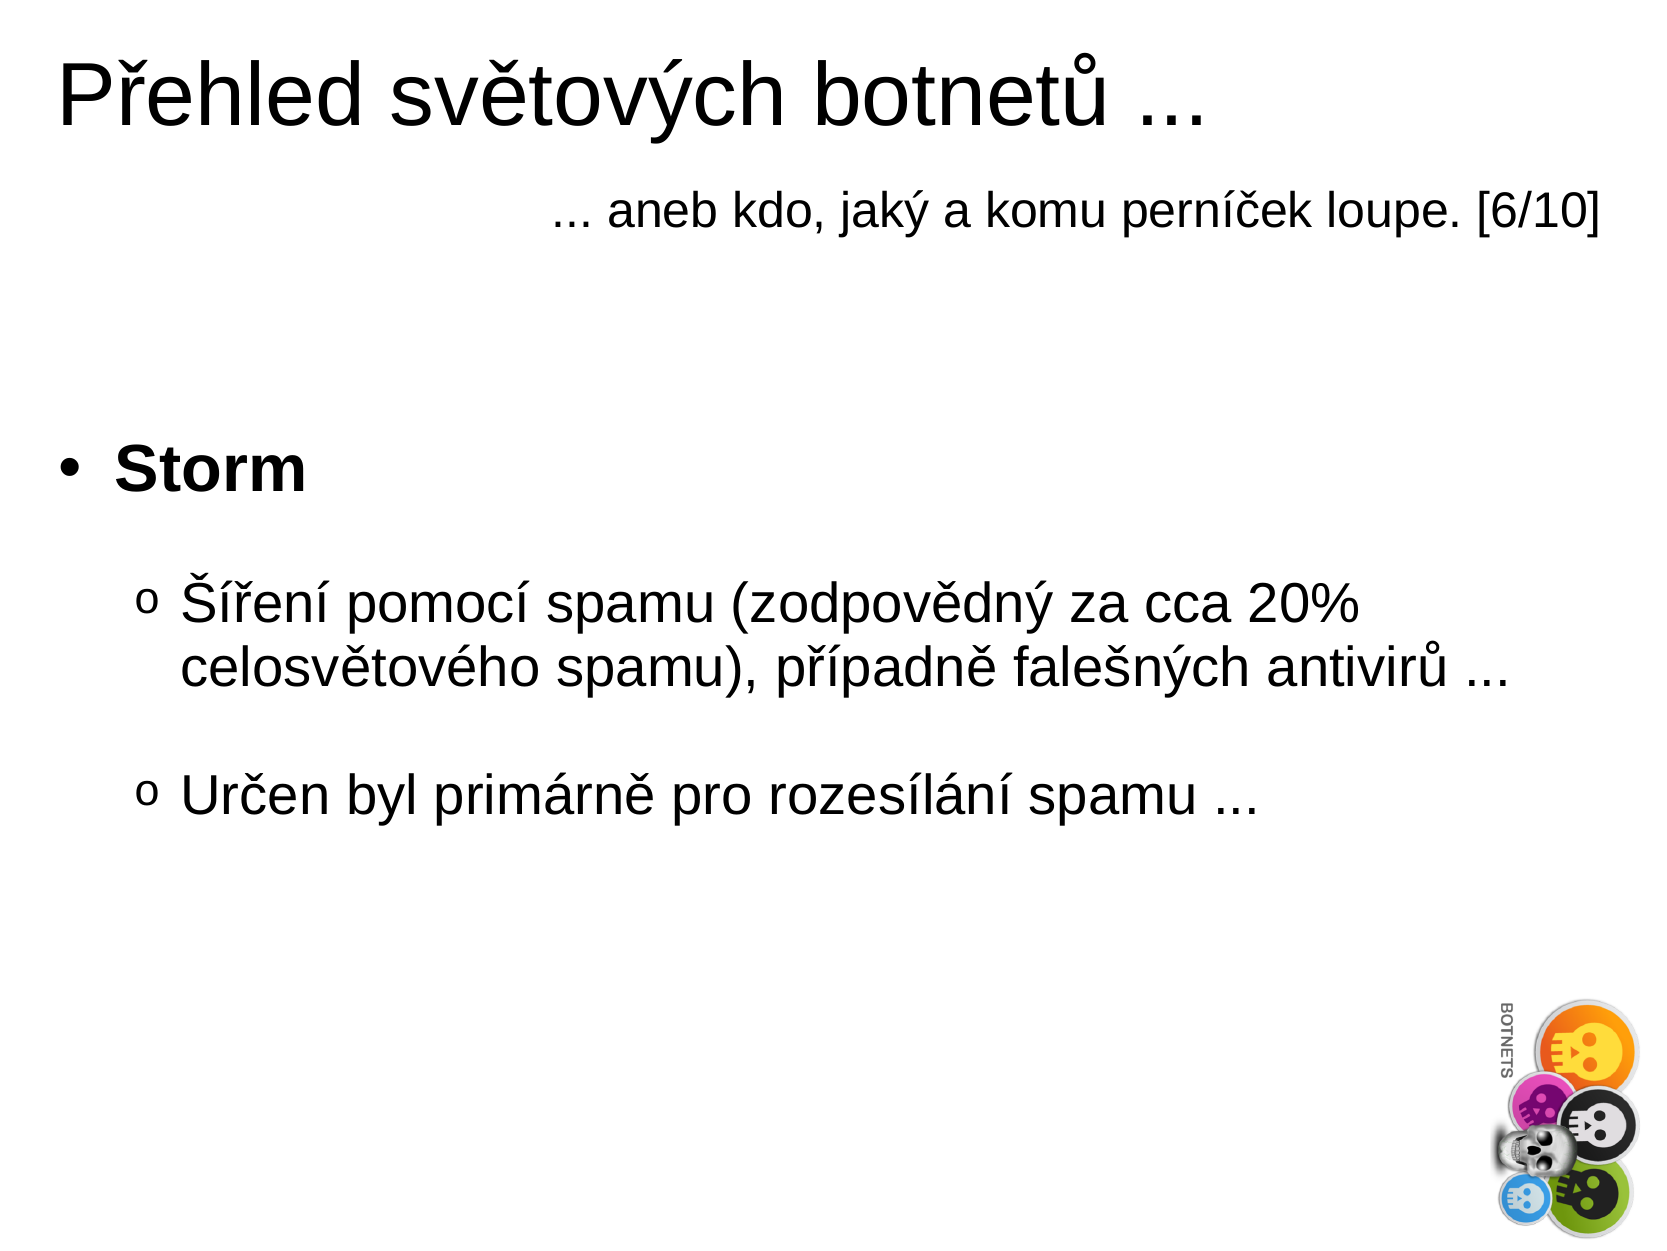

# Přehled světových botnetů ... ... aneb kdo, jaký a komu perníček loupe. [6/10]
Storm
Šíření pomocí spamu (zodpovědný za cca 20% celosvětového spamu), případně falešných antivirů ...
Určen byl primárně pro rozesílání spamu ...